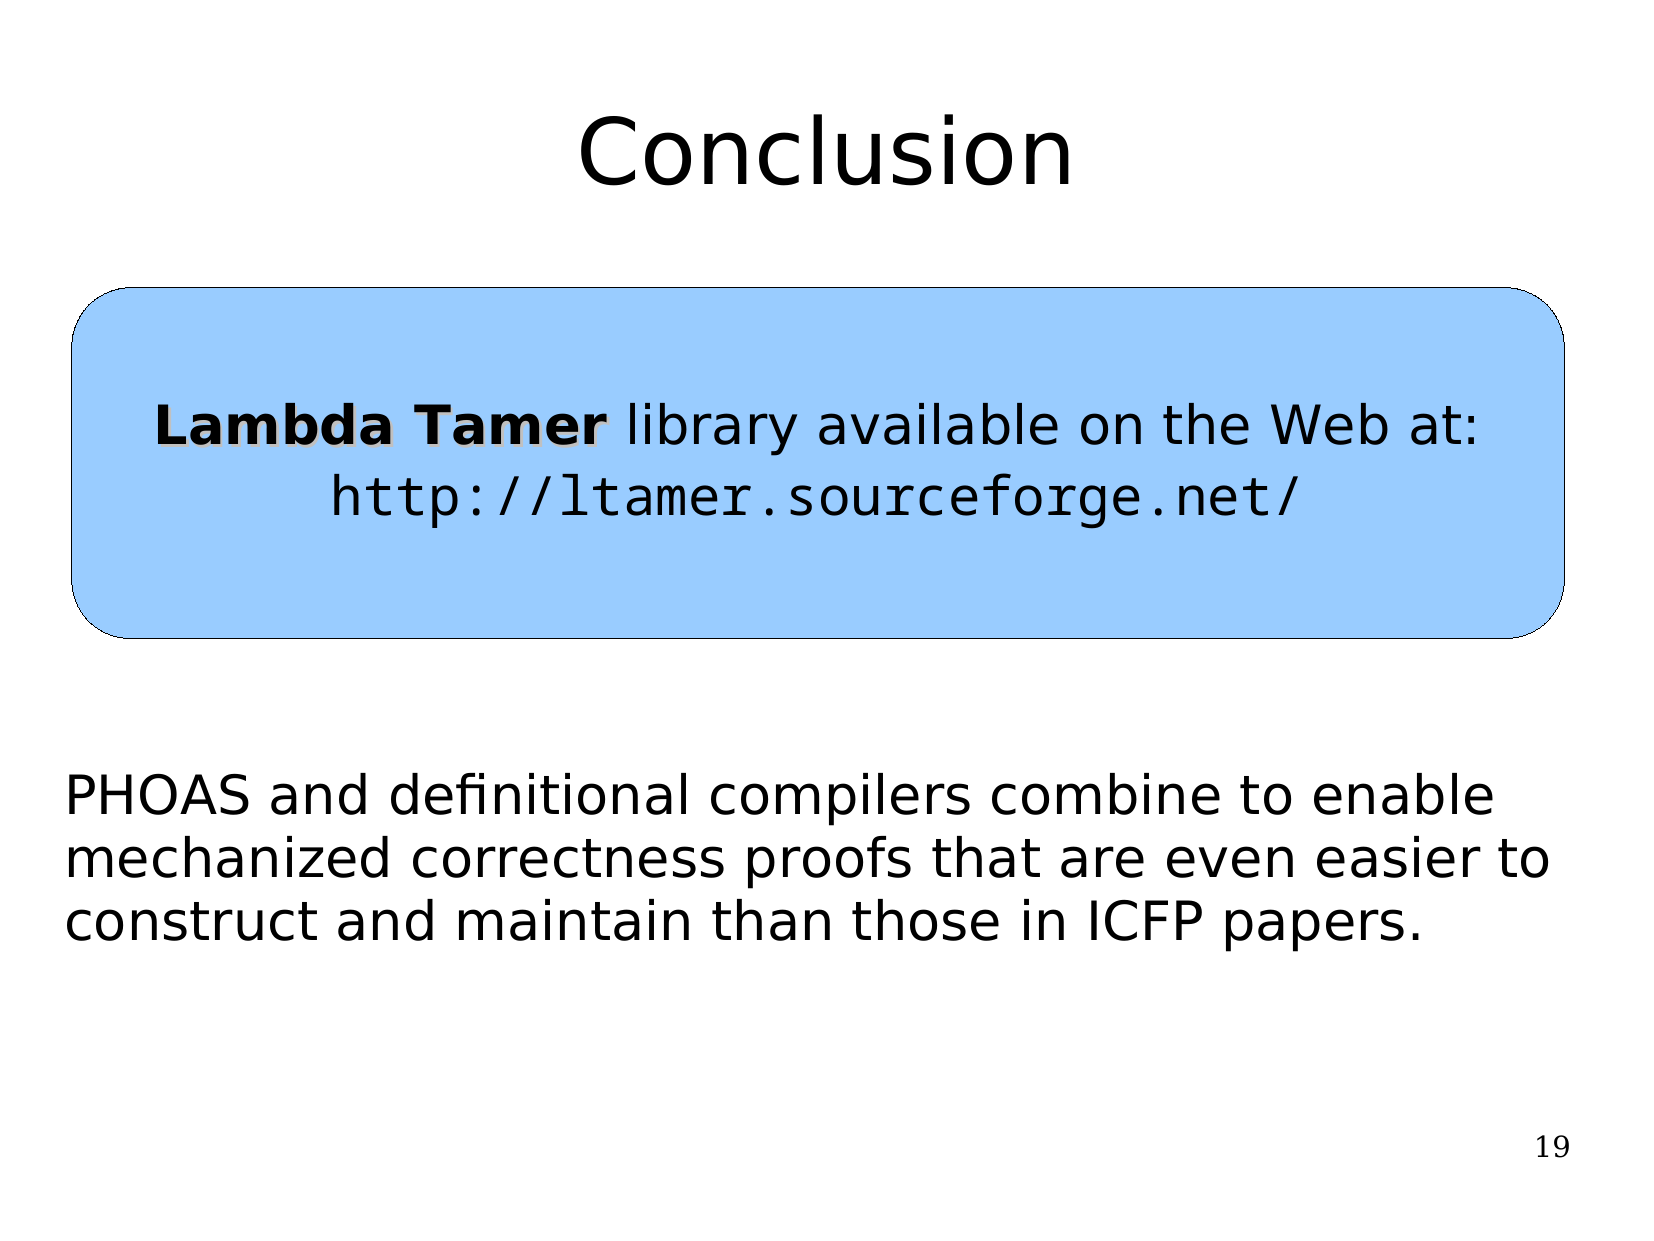

# Conclusion
Lambda Tamer library available on the Web at:
http://ltamer.sourceforge.net/
PHOAS and definitional compilers combine to enable mechanized correctness proofs that are even easier to construct and maintain than those in ICFP papers.
19